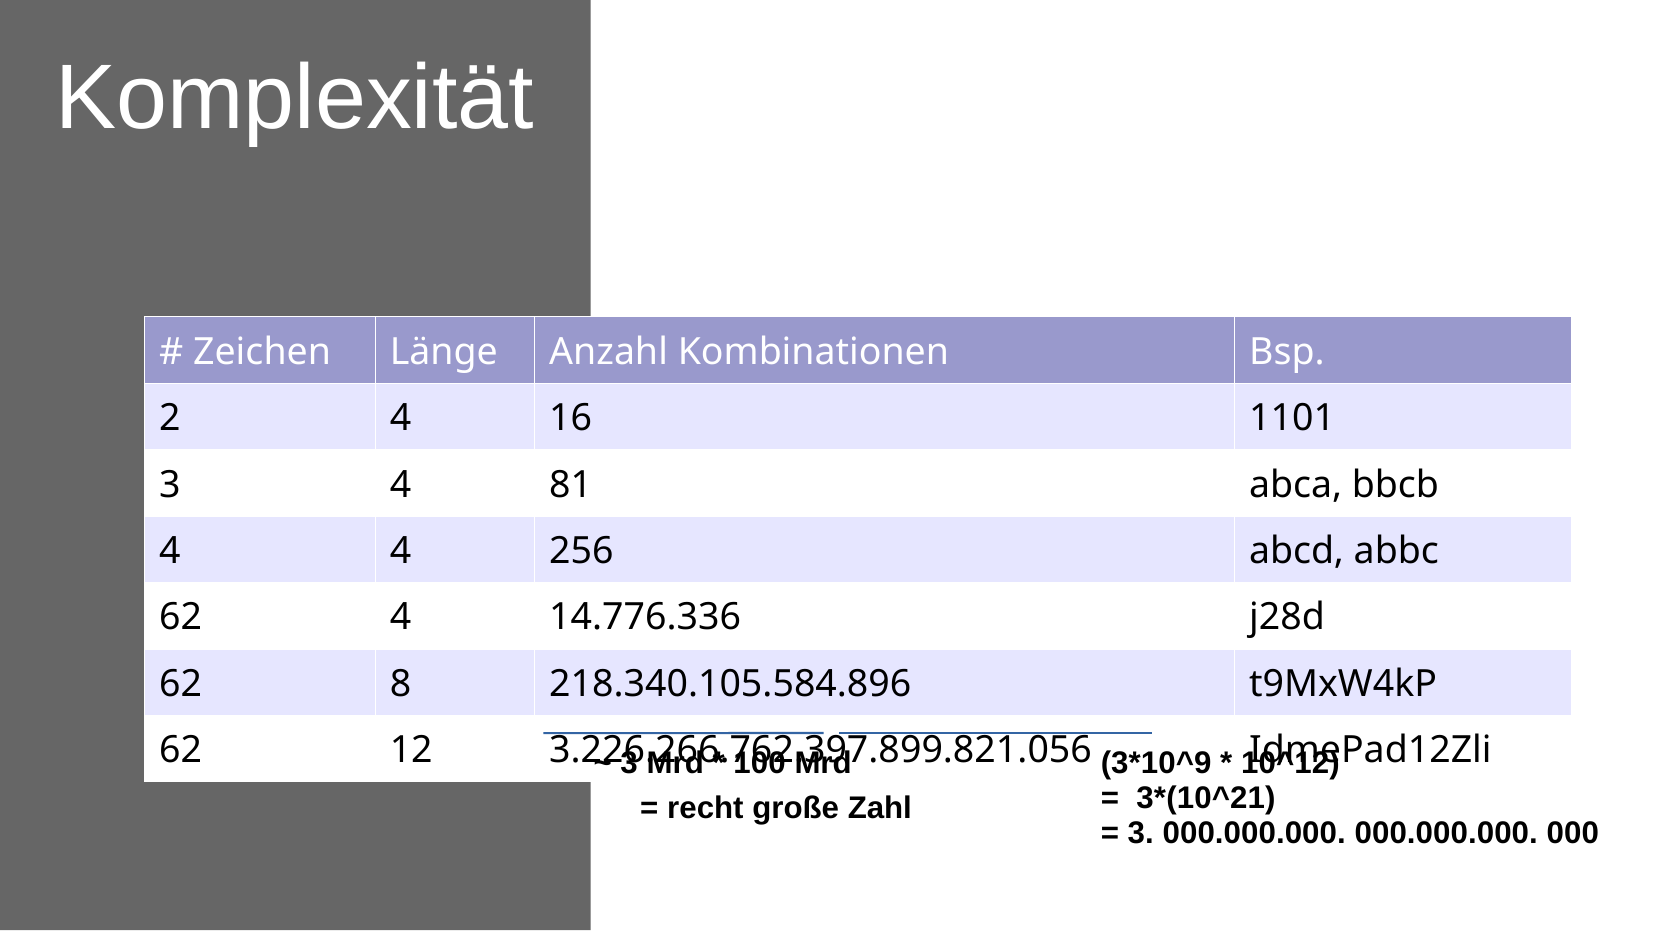

# Komplexität
| # Zeichen | Länge | Anzahl Kombinationen | Bsp. |
| --- | --- | --- | --- |
| 2 | 4 | 16 | 1101 |
| 3 | 4 | 81 | abca, bbcb |
| 4 | 4 | 256 | abcd, abbc |
| 62 | 4 | 14.776.336 | j28d |
| 62 | 8 | 218.340.105.584.896 | t9MxW4kP |
| 62 | 12 | 3.226.266.762.397.899.821.056 | IdmePad12Zli |
(3*10^9 * 10^12)
= 3*(10^21)
= 3. 000.000.000. 000.000.000. 000
~ 3 Mrd * 100 Mrd
= recht große Zahl